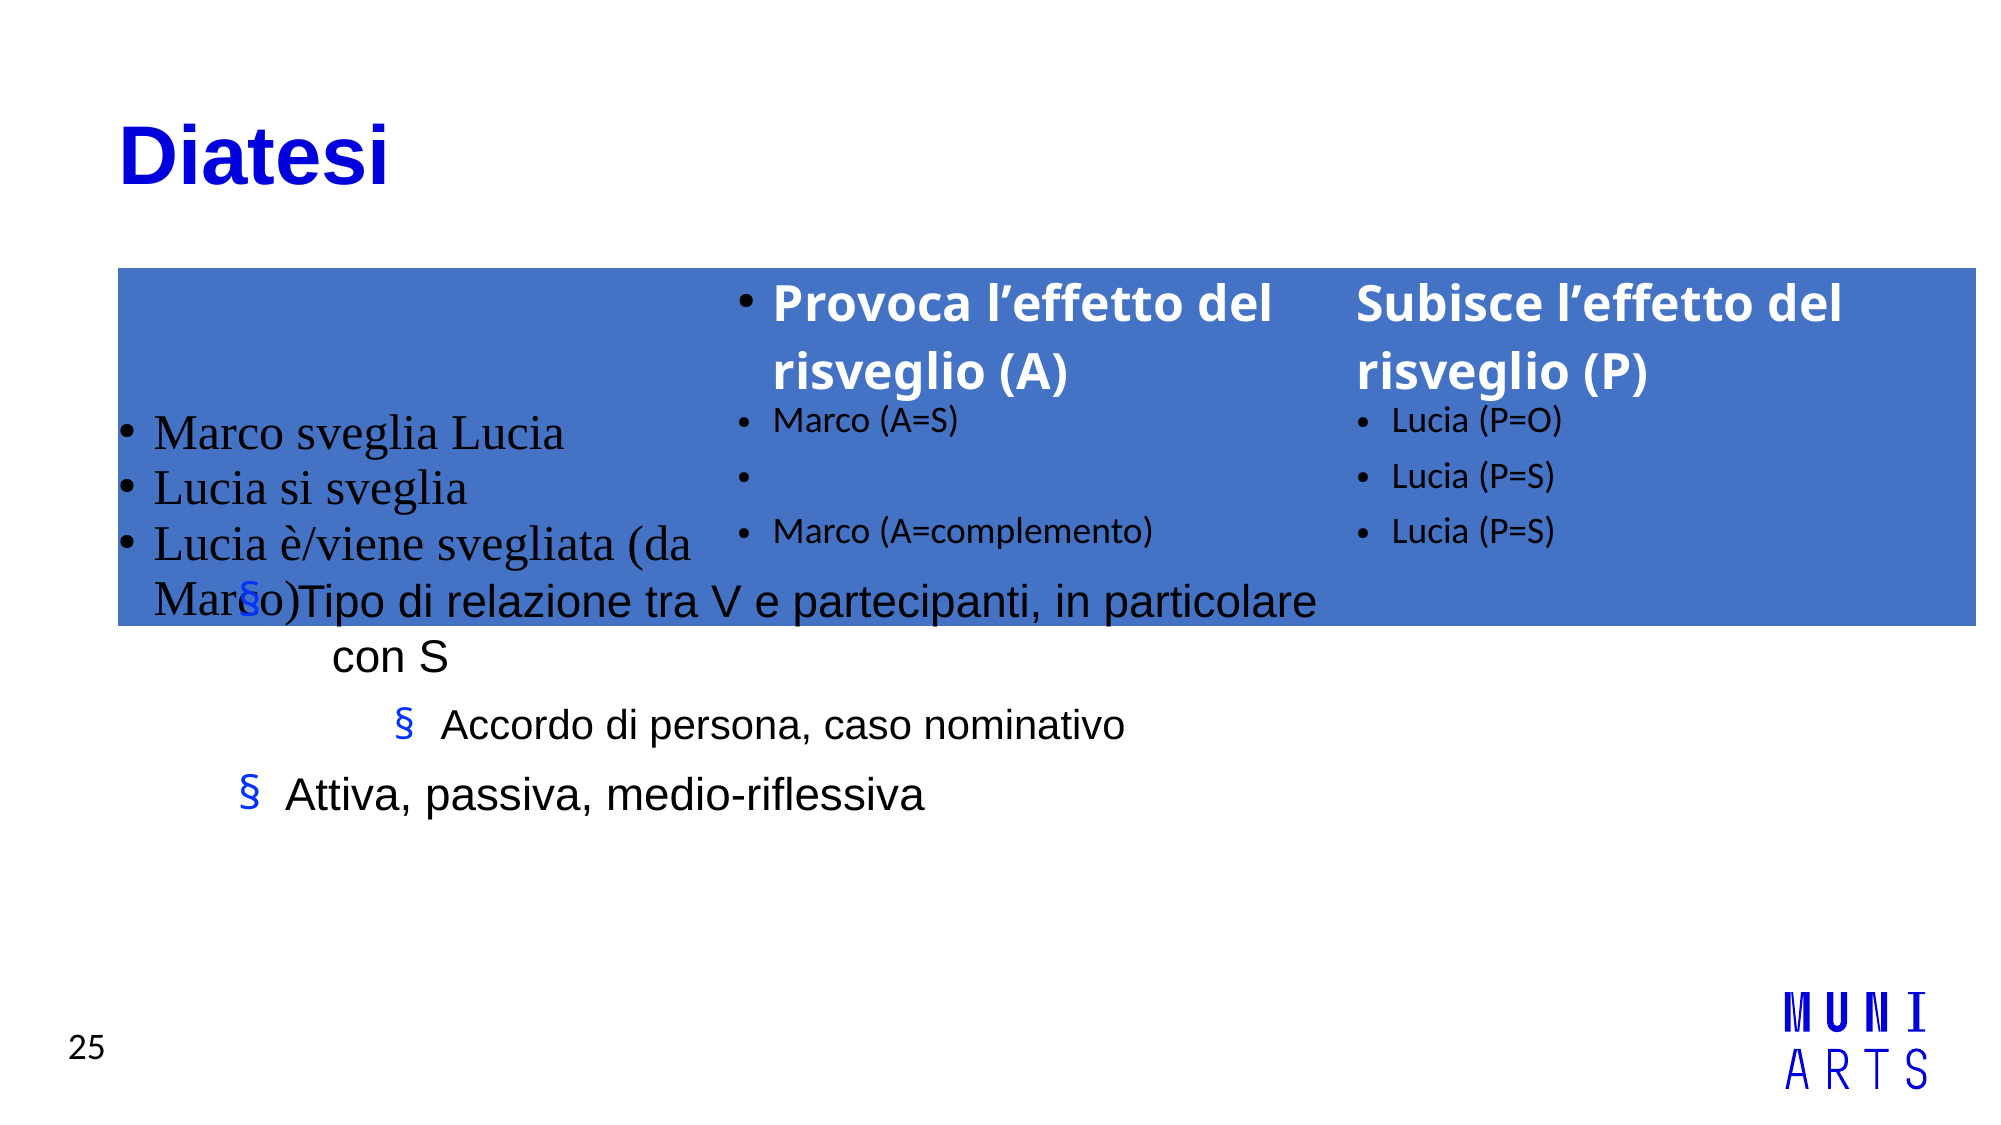

# Diatesi
| | Provoca l’effetto del risveglio (A) | Subisce l’effetto del risveglio (P) |
| --- | --- | --- |
| Marco sveglia Lucia | Marco (A=S) | Lucia (P=O) |
| Lucia si sveglia | | Lucia (P=S) |
| Lucia è/viene svegliata (da Marco) | Marco (A=complemento) | Lucia (P=S) |
 Tipo di relazione tra V e partecipanti, in particolare con S
Accordo di persona, caso nominativo
Attiva, passiva, medio-riflessiva